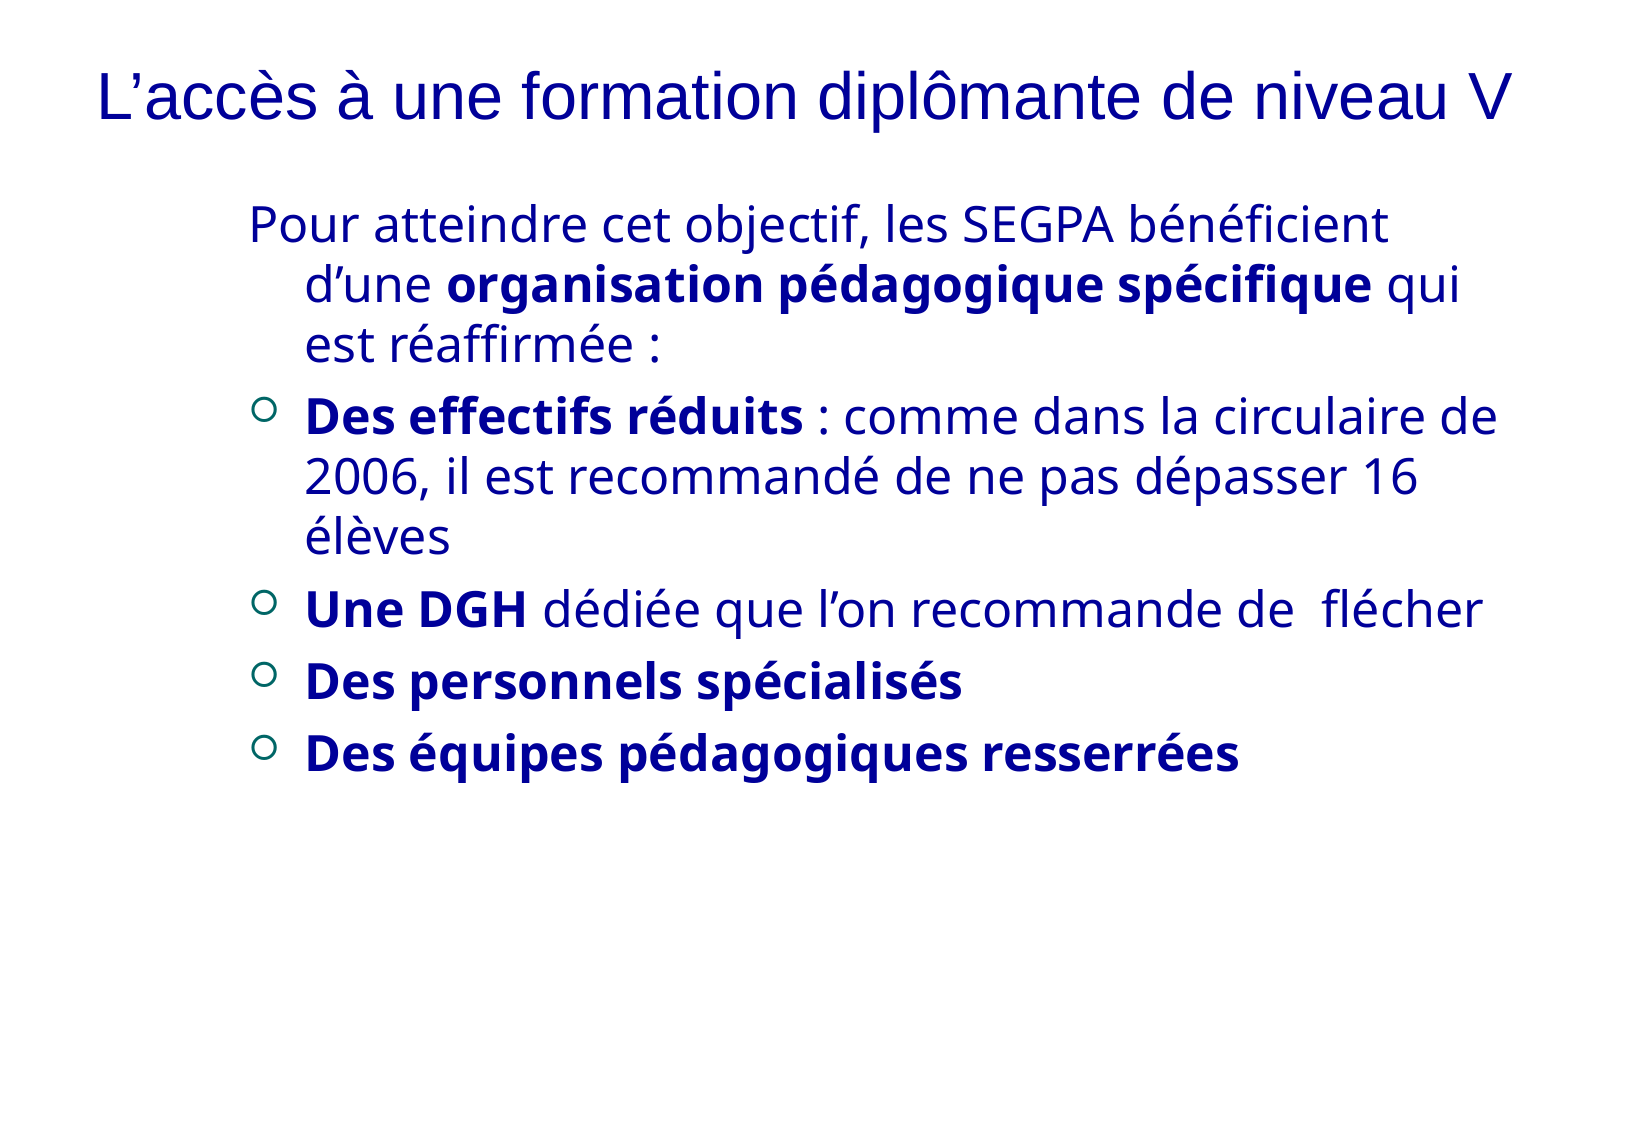

# L’accès à une formation diplômante de niveau V
Pour atteindre cet objectif, les SEGPA bénéficient d’une organisation pédagogique spécifique qui est réaffirmée :
Des effectifs réduits : comme dans la circulaire de 2006, il est recommandé de ne pas dépasser 16 élèves
Une DGH dédiée que l’on recommande de flécher
Des personnels spécialisés
Des équipes pédagogiques resserrées